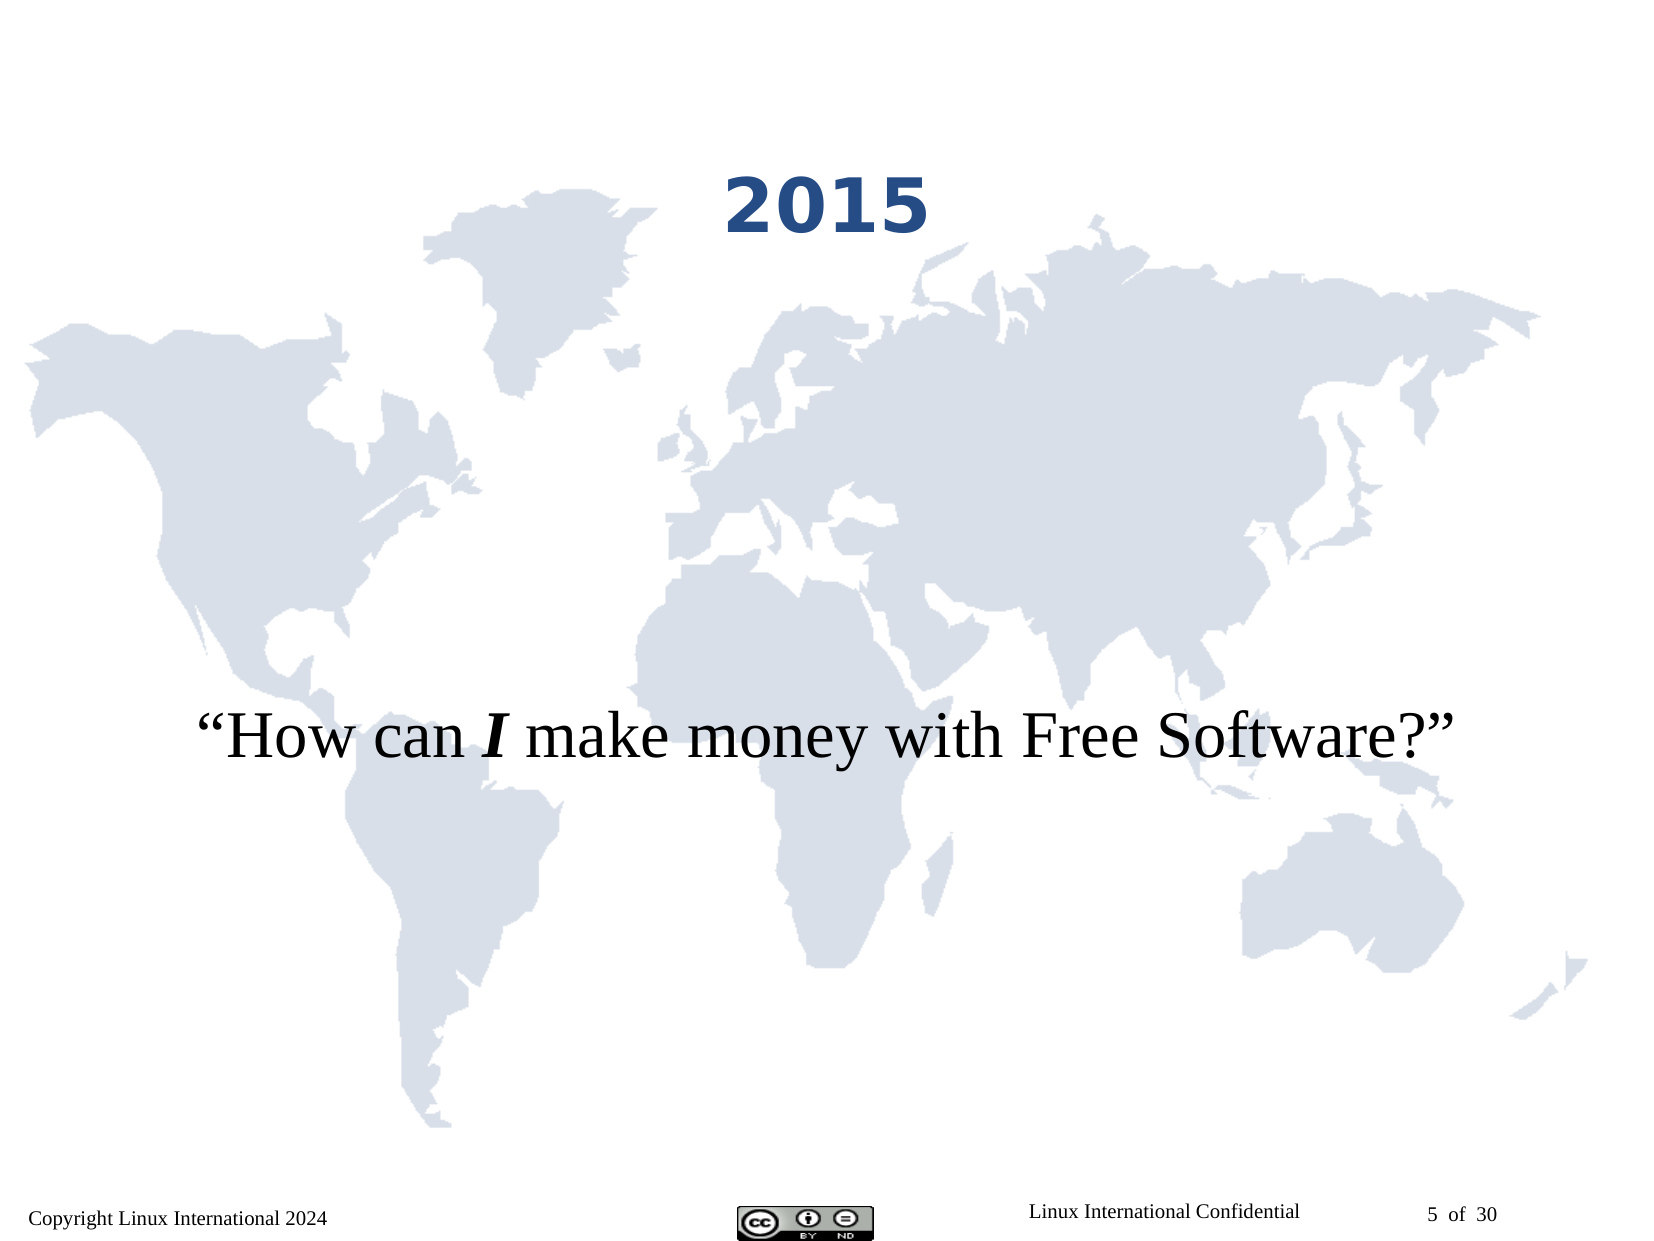

# 2015
“How can I make money with Free Software?”